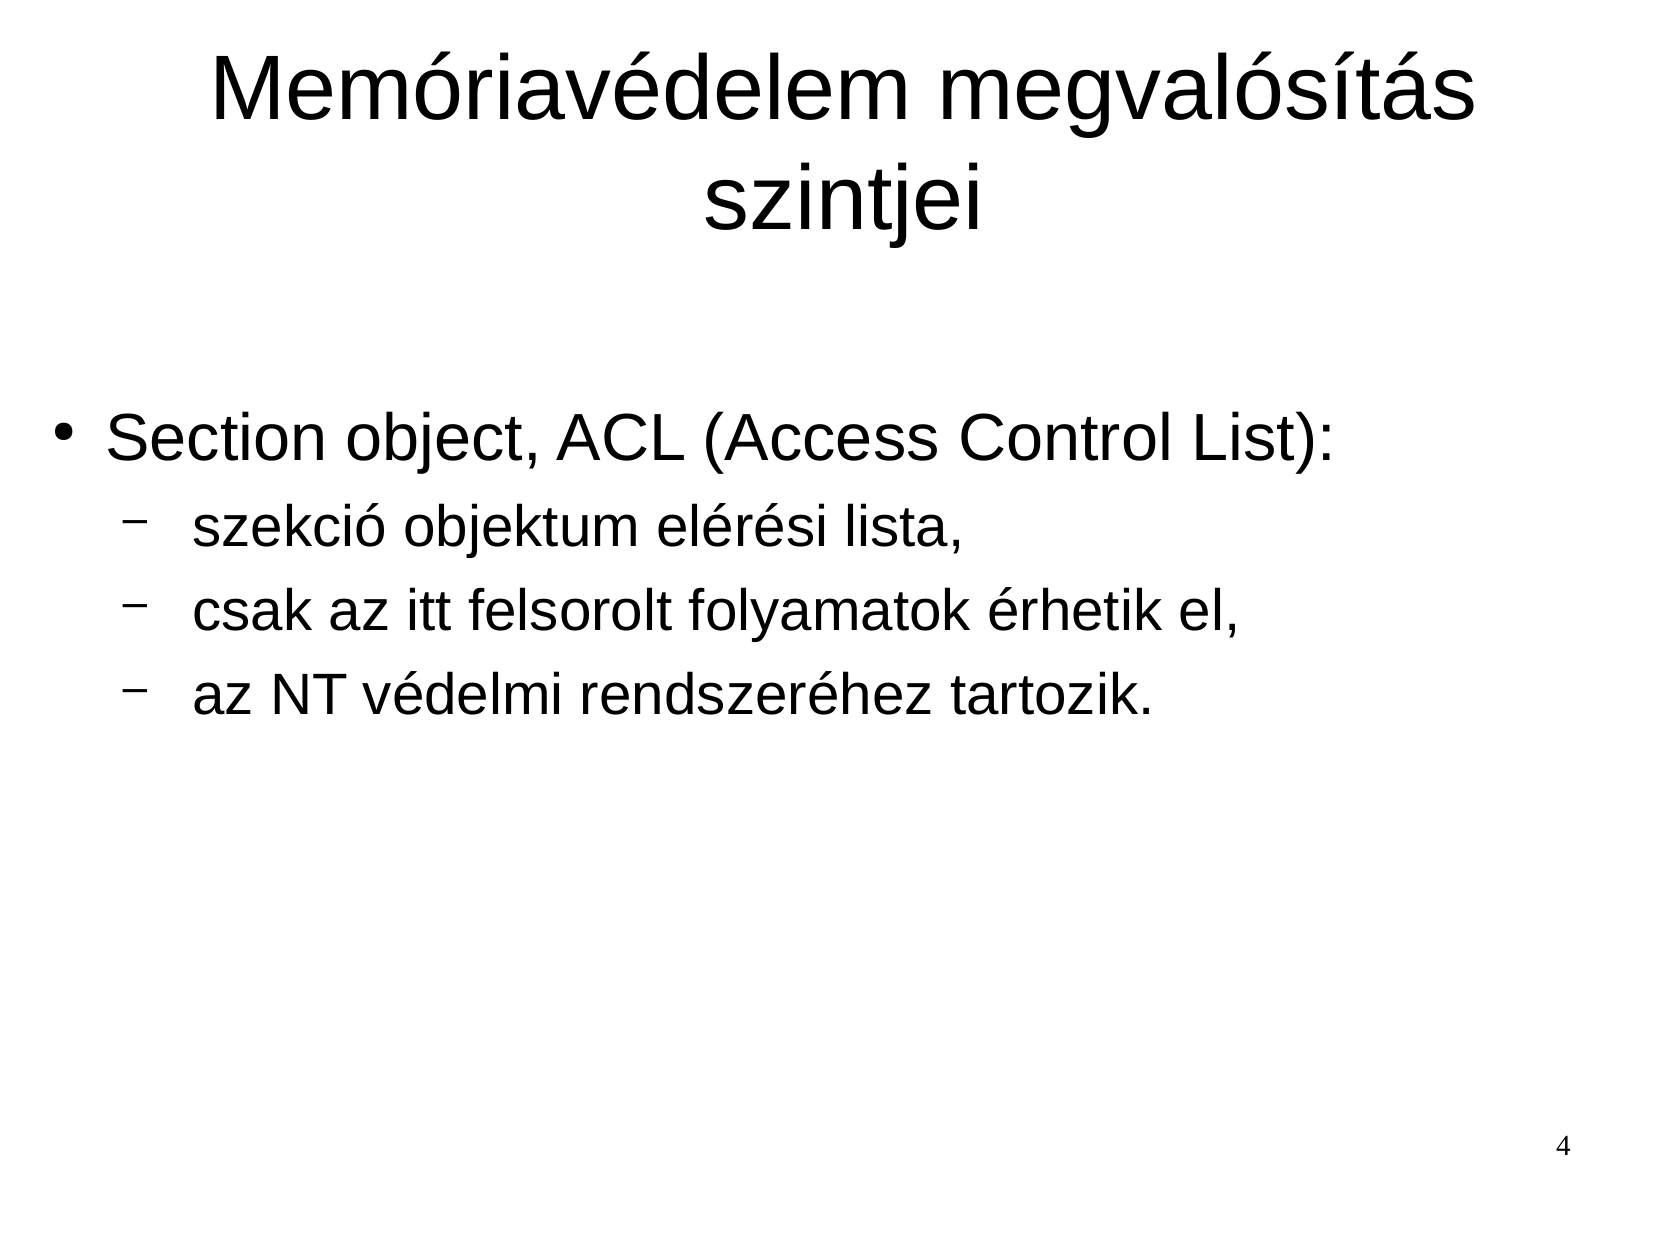

# Memóriavédelem megvalósítás szintjei
Section object, ACL (Access Control List):
 szekció objektum elérési lista,
 csak az itt felsorolt folyamatok érhetik el,
 az NT védelmi rendszeréhez tartozik.
4